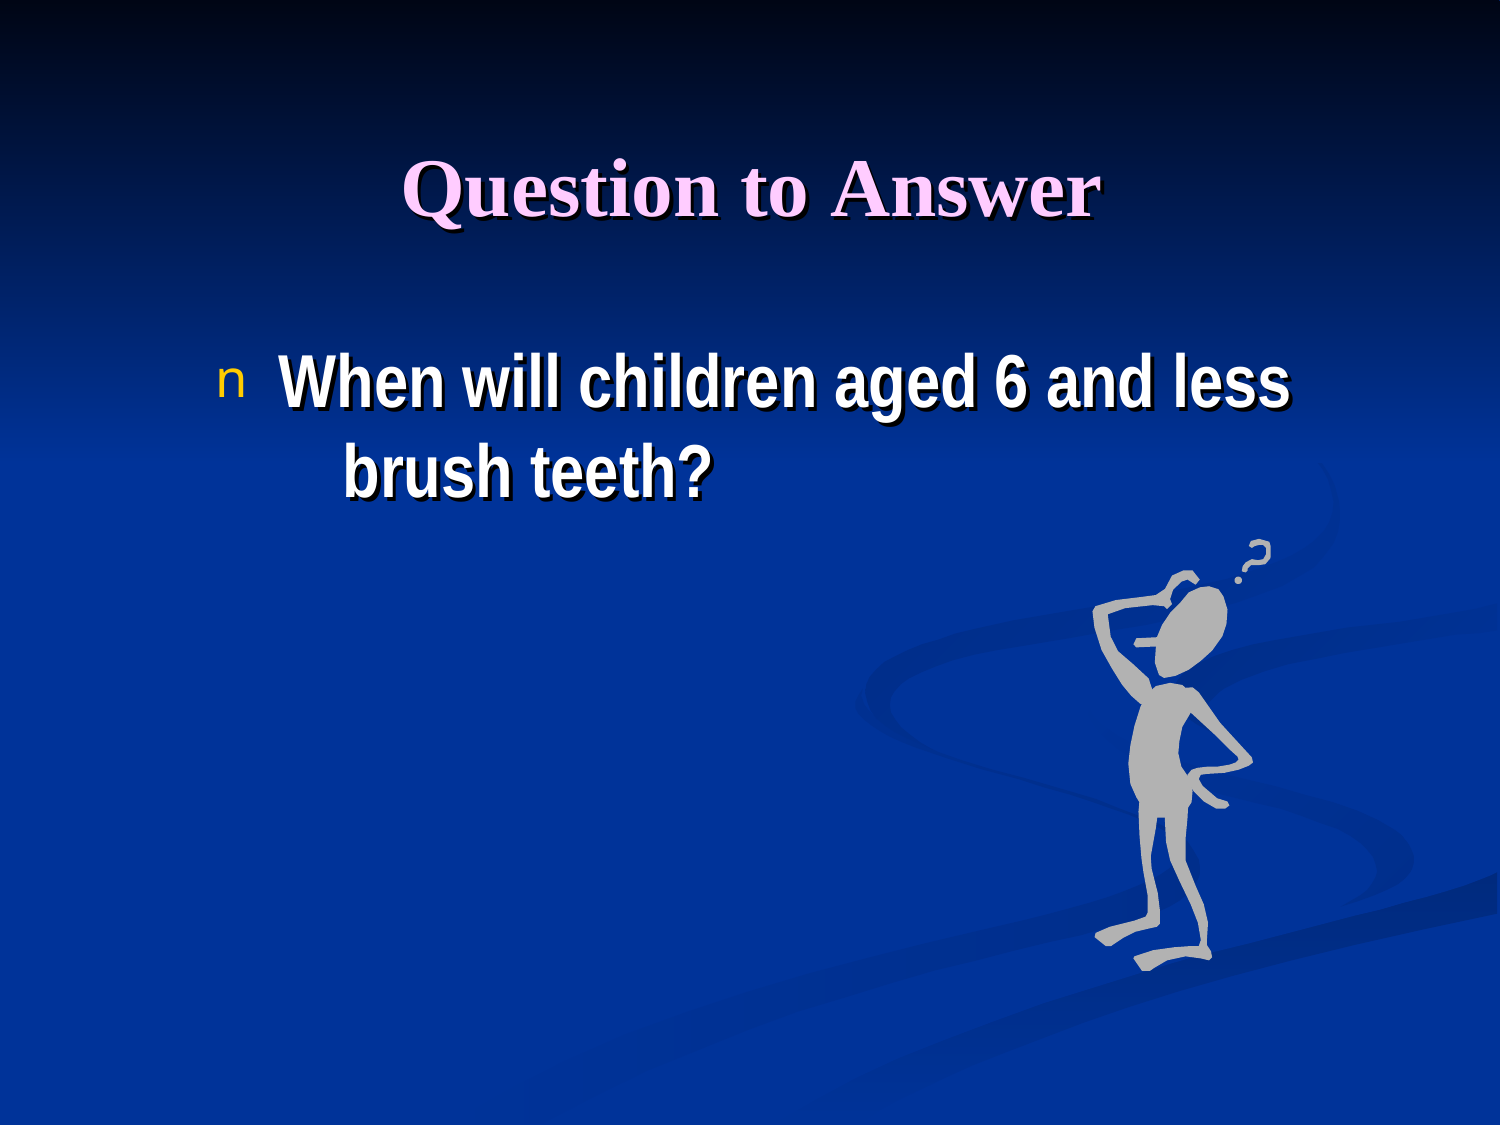

# Question to Answer
When will children aged 6 and less brush teeth?